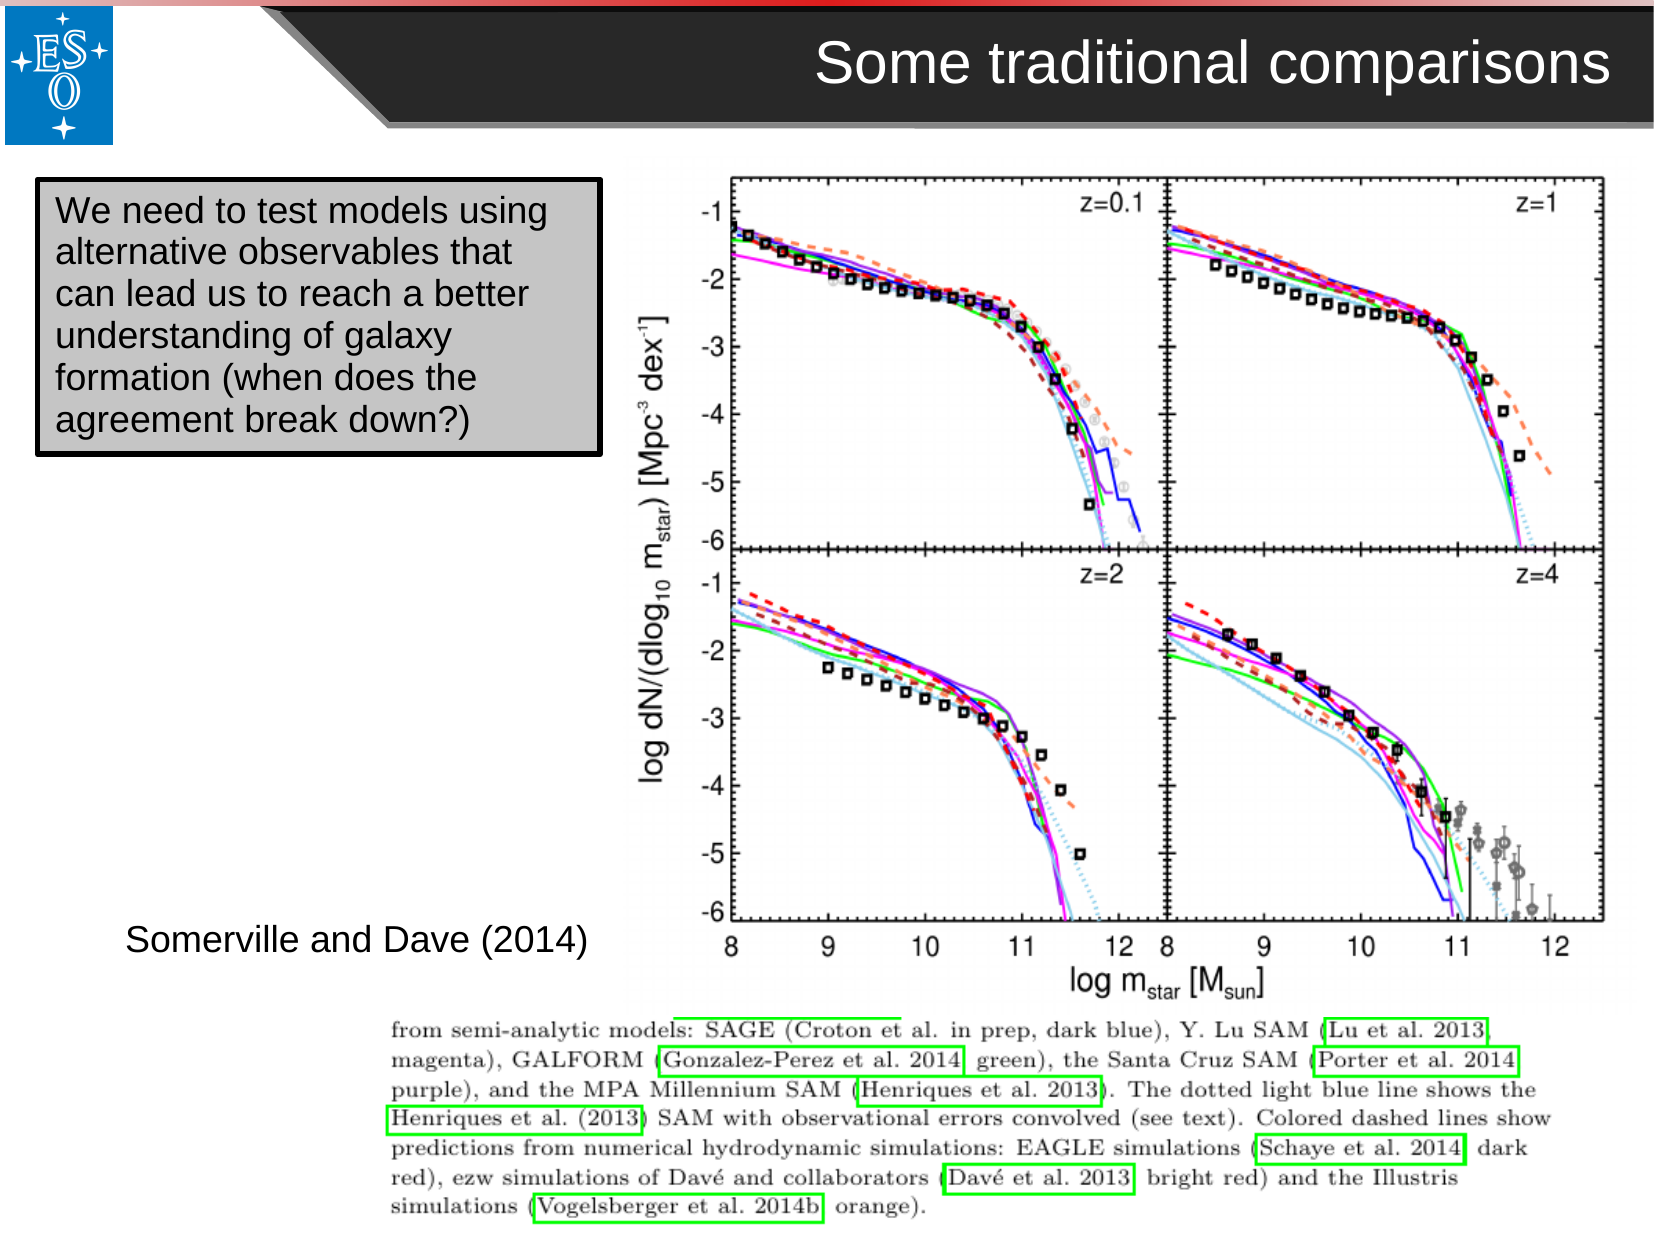

# Some traditional comparisons
We need to test models using alternative observables that can lead us to reach a better understanding of galaxy formation (when does the agreement break down?)
Somerville and Dave (2014)